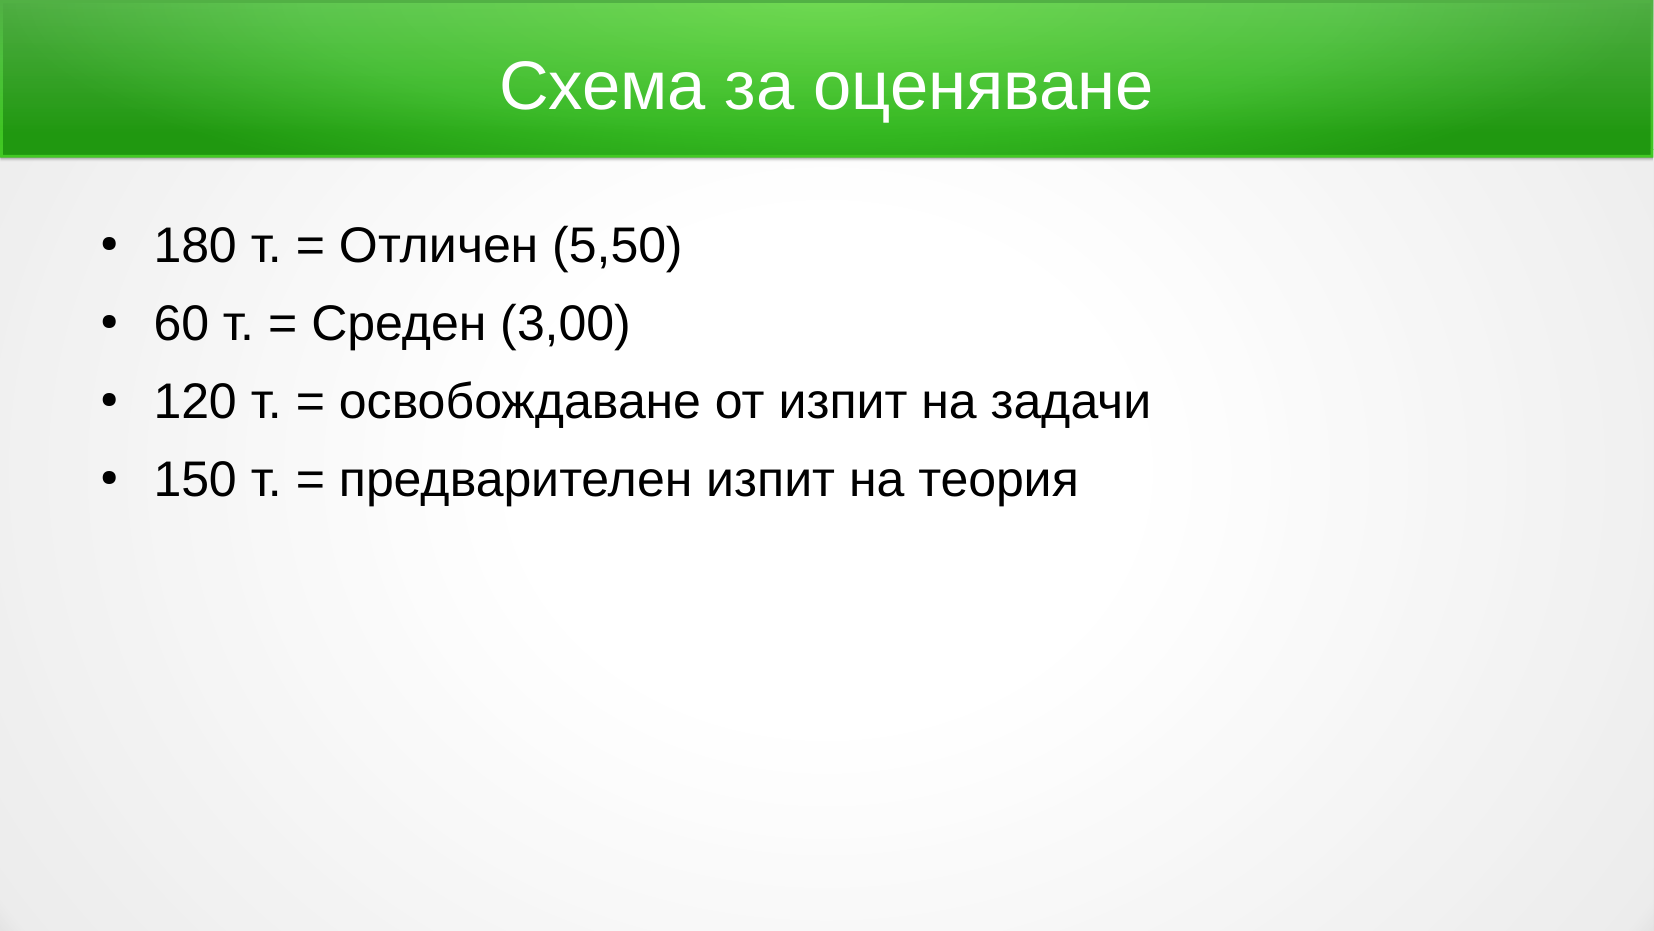

# Схема за оценяване
180 т. = Отличен (5,50)
60 т. = Среден (3,00)
120 т. = освобождаване от изпит на задачи
150 т. = предварителен изпит на теория